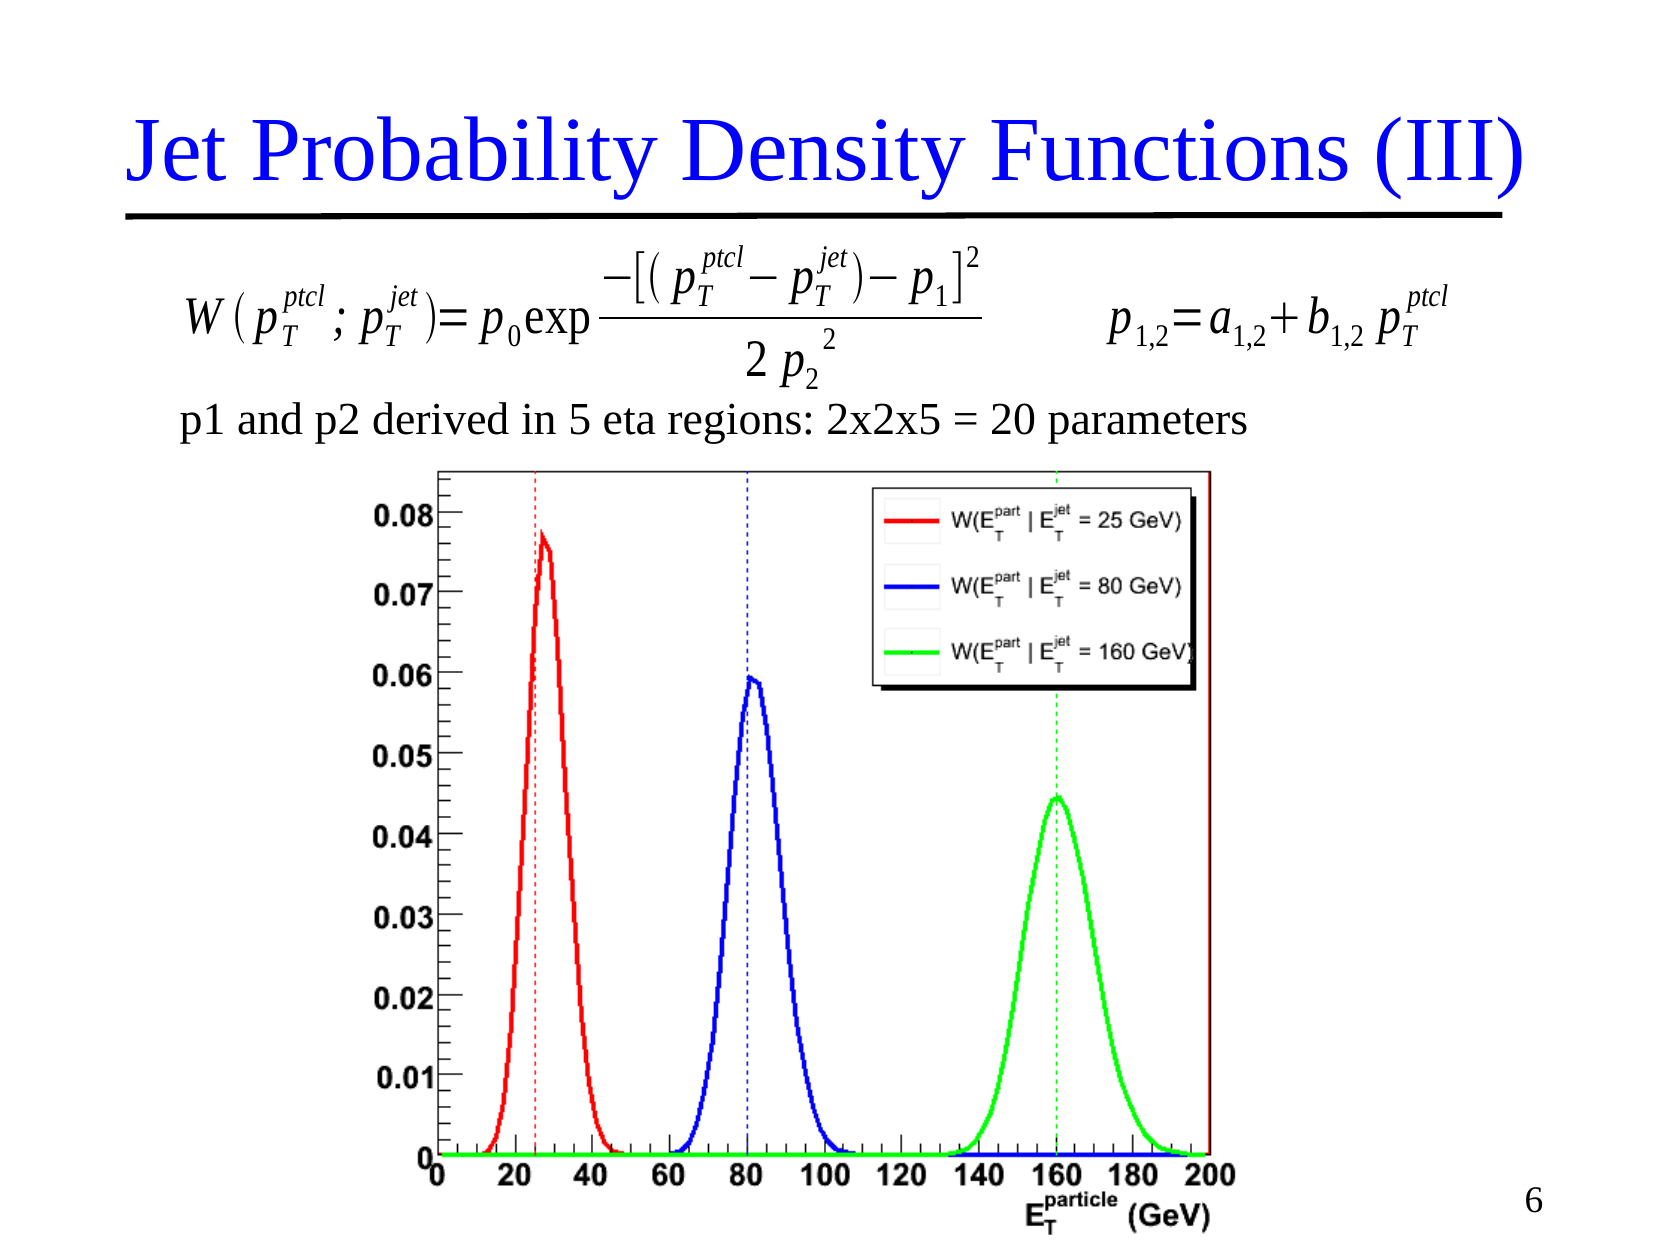

Jet Probability Density Functions (III)
p1 and p2 derived in 5 eta regions: 2x2x5 = 20 parameters